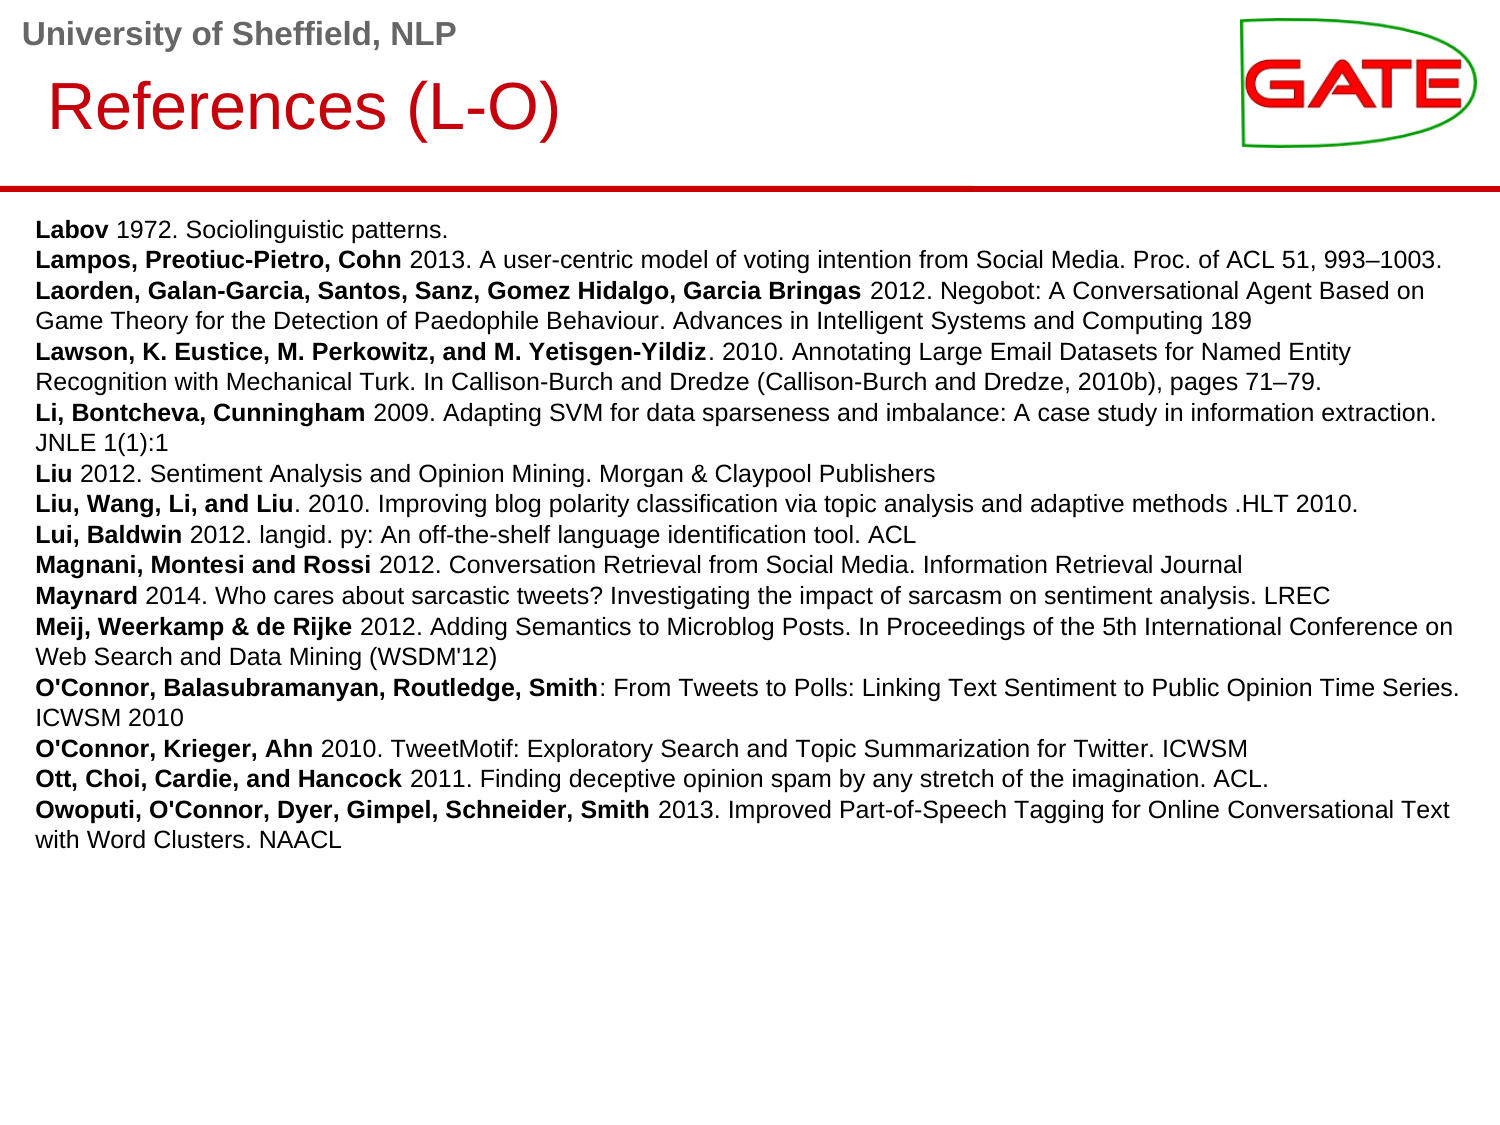

References (L-O)
Labov 1972. Sociolinguistic patterns.
Lampos, Preotiuc-Pietro, Cohn 2013. A user-centric model of voting intention from Social Media. Proc. of ACL 51, 993‒1003.
Laorden, Galan-Garcia, Santos, Sanz, Gomez Hidalgo, Garcia Bringas 2012. Negobot: A Conversational Agent Based on Game Theory for the Detection of Paedophile Behaviour. Advances in Intelligent Systems and Computing 189
Lawson, K. Eustice, M. Perkowitz, and M. Yetisgen-Yildiz. 2010. Annotating Large Email Datasets for Named Entity Recognition with Mechanical Turk. In Callison-Burch and Dredze (Callison-Burch and Dredze, 2010b), pages 71–79.
Li, Bontcheva, Cunningham 2009. Adapting SVM for data sparseness and imbalance: A case study in information extraction. JNLE 1(1):1
Liu 2012. Sentiment Analysis and Opinion Mining. Morgan & Claypool Publishers
Liu, Wang, Li, and Liu. 2010. Improving blog polarity classification via topic analysis and adaptive methods .HLT 2010.
Lui, Baldwin 2012. langid. py: An off-the-shelf language identification tool. ACL
Magnani, Montesi and Rossi 2012. Conversation Retrieval from Social Media. Information Retrieval Journal
Maynard 2014. Who cares about sarcastic tweets? Investigating the impact of sarcasm on sentiment analysis. LREC
Meij, Weerkamp & de Rijke 2012. Adding Semantics to Microblog Posts. In Proceedings of the 5th International Conference on Web Search and Data Mining (WSDM'12)
O'Connor, Balasubramanyan, Routledge, Smith: From Tweets to Polls: Linking Text Sentiment to Public Opinion Time Series. ICWSM 2010
O'Connor, Krieger, Ahn 2010. TweetMotif: Exploratory Search and Topic Summarization for Twitter. ICWSM
Ott, Choi, Cardie, and Hancock 2011. Finding deceptive opinion spam by any stretch of the imagination. ACL.
Owoputi, O'Connor, Dyer, Gimpel, Schneider, Smith 2013. Improved Part-of-Speech Tagging for Online Conversational Text with Word Clusters. NAACL